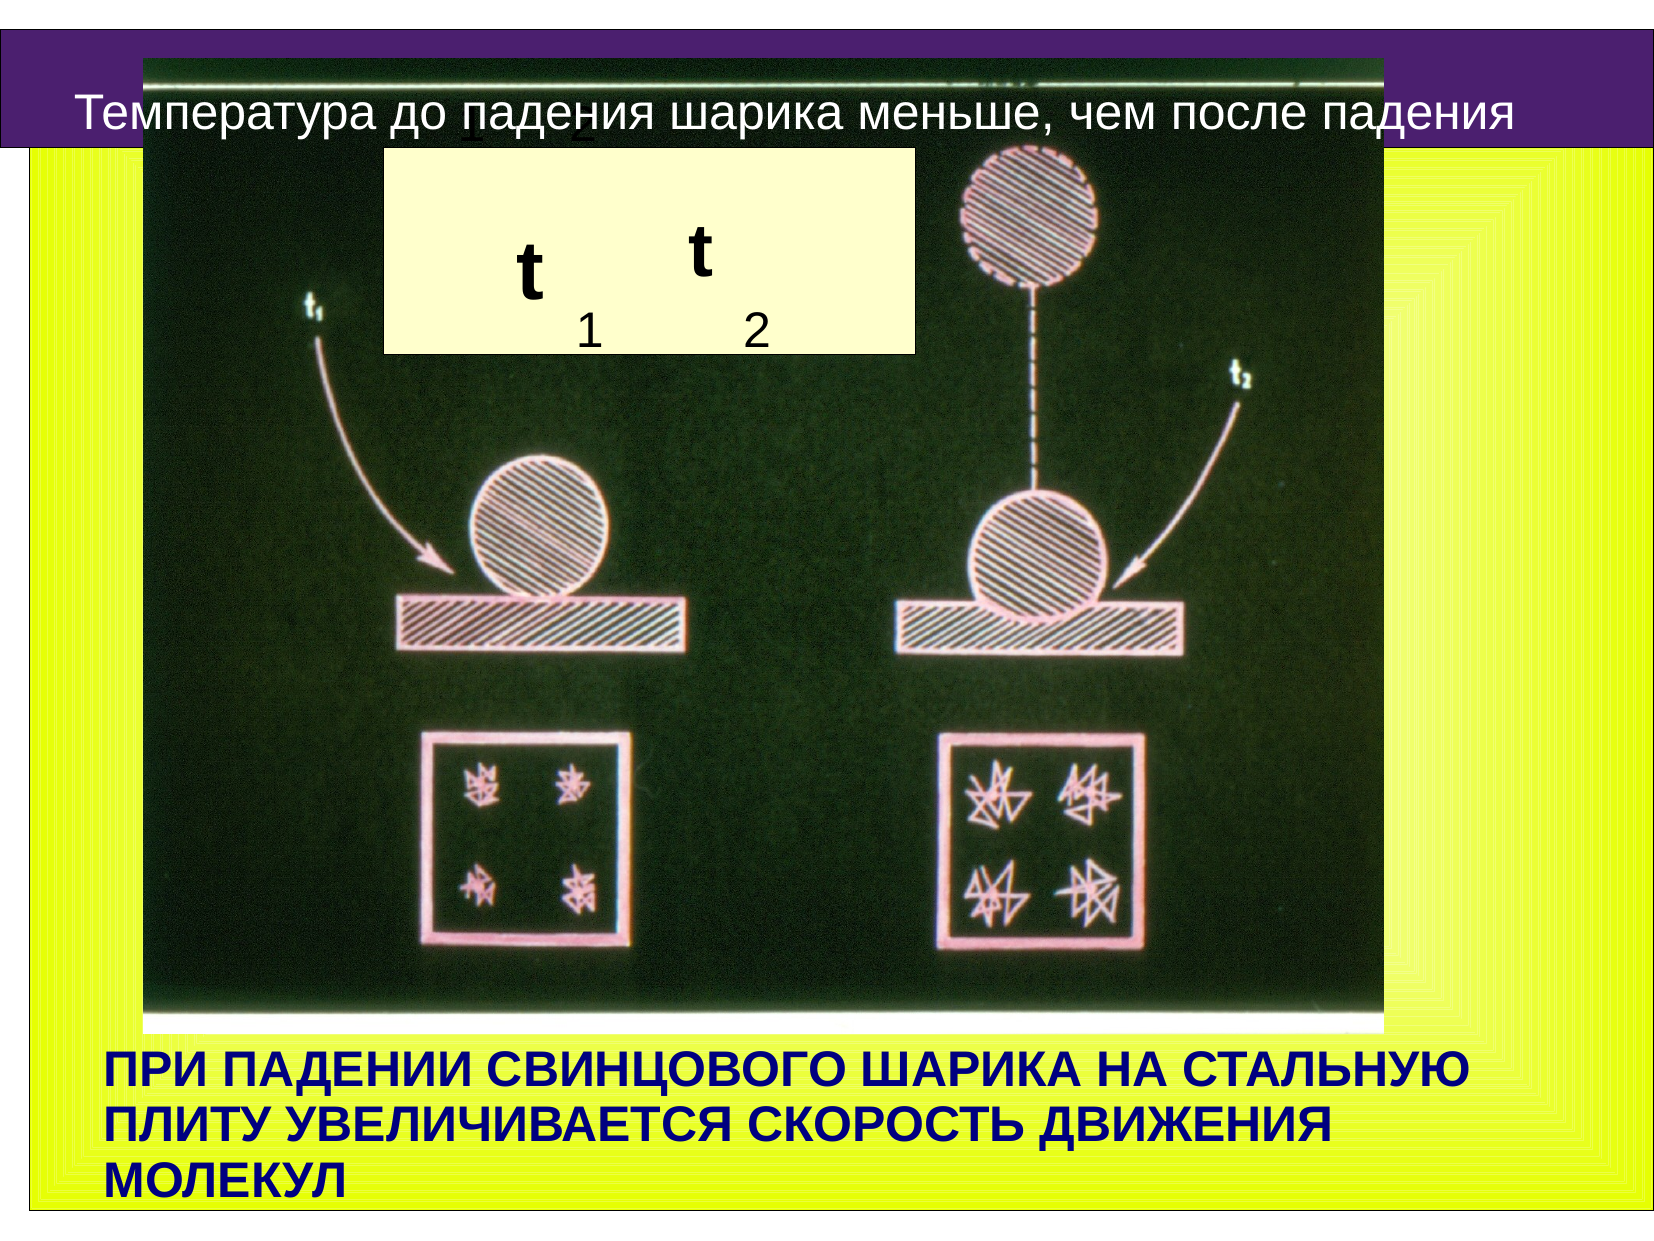

Температура до падения шарика меньше, чем после падения
1 2
 t
t
1 2
ПРИ ПАДЕНИИ СВИНЦОВОГО ШАРИКА НА СТАЛЬНУЮ
ПЛИТУ УВЕЛИЧИВАЕТСЯ СКОРОСТЬ ДВИЖЕНИЯ МОЛЕКУЛ